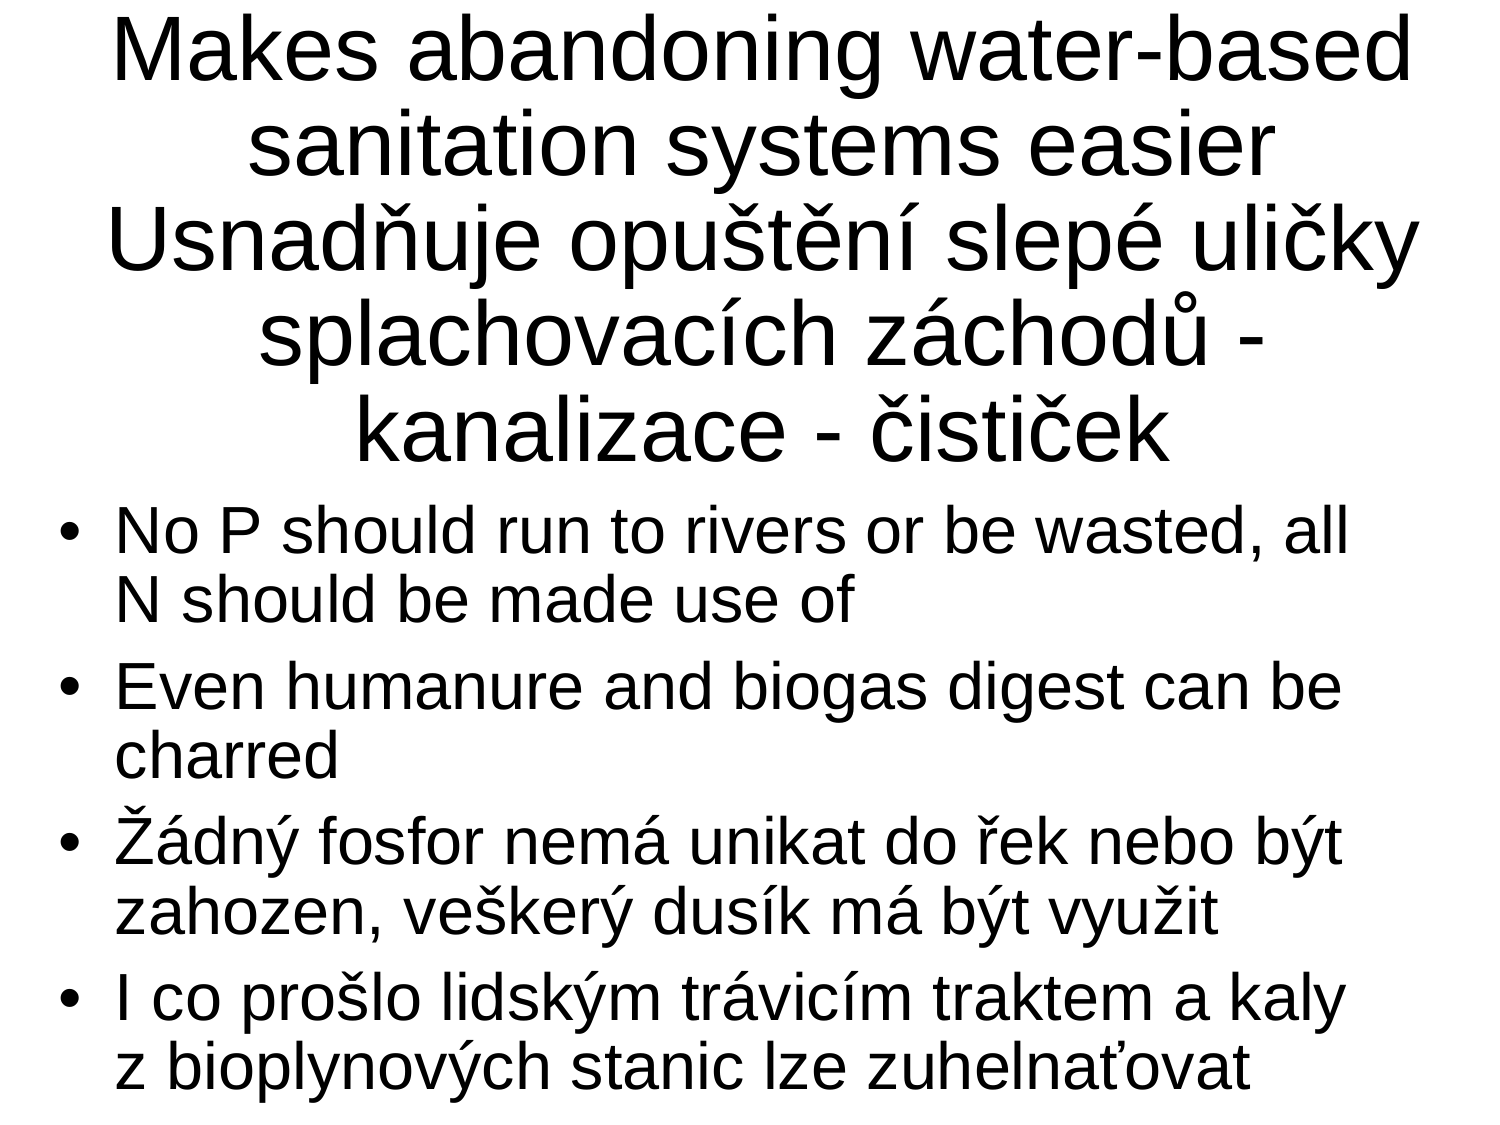

# Makes abandoning water-based sanitation systems easier Usnadňuje opuštění slepé uličky splachovacích záchodů - kanalizace - čističek
No P should run to rivers or be wasted, all N should be made use of
Even humanure and biogas digest can be charred
Žádný fosfor nemá unikat do řek nebo být zahozen, veškerý dusík má být využit
I co prošlo lidským trávicím traktem a kaly z bioplynových stanic lze zuhelnaťovat